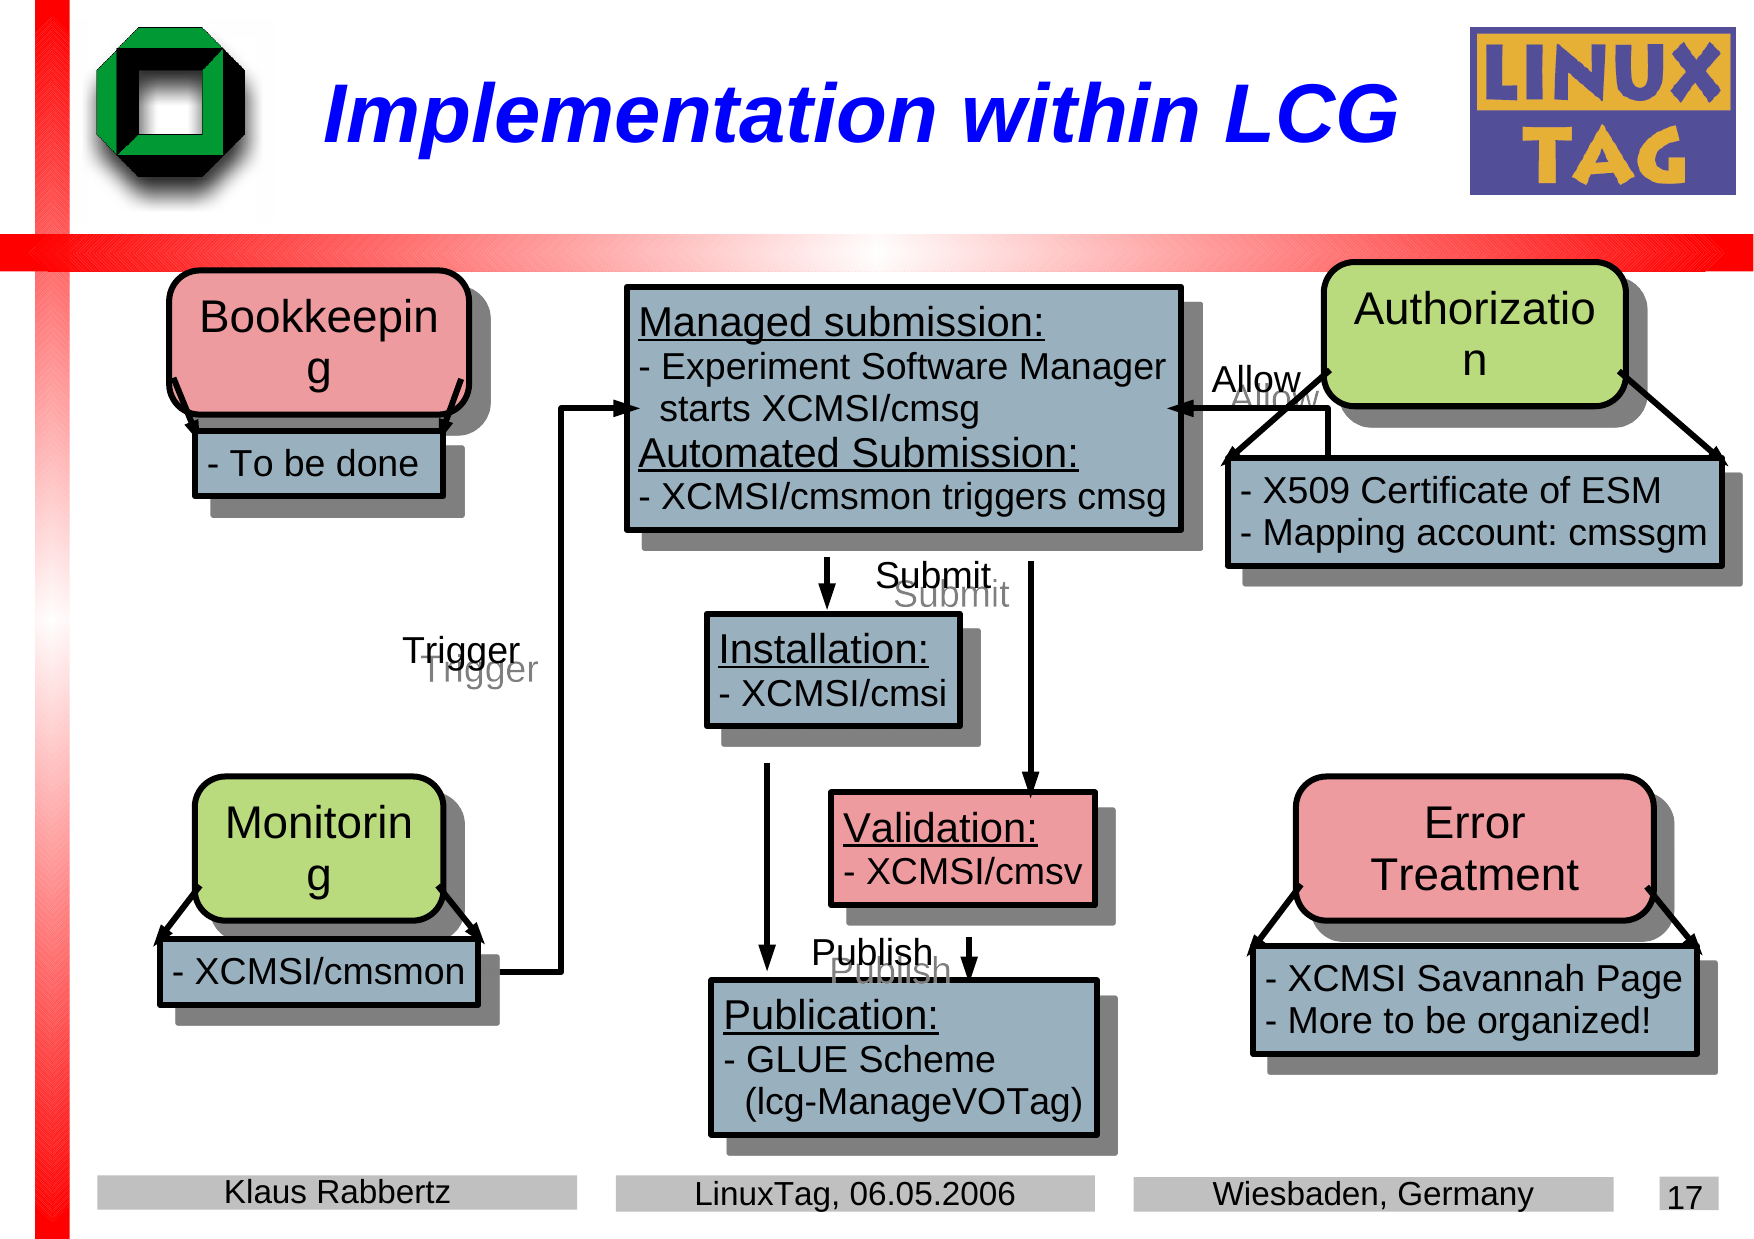

# Implementation within LCG
Authorization
Bookkeeping
Managed submission:
- Experiment Software Manager
 starts XCMSI/cmsg
Automated Submission:
- XCMSI/cmsmon triggers cmsg
Allow
- To be done
- X509 Certificate of ESM
- Mapping account: cmssgm
Submit
Installation:
- XCMSI/cmsi
Trigger
Monitoring
Error Treatment
Validation:
- XCMSI/cmsv
Publish
- XCMSI/cmsmon
- XCMSI Savannah Page
- More to be organized!
Publication:
- GLUE Scheme
 (lcg-ManageVOTag)